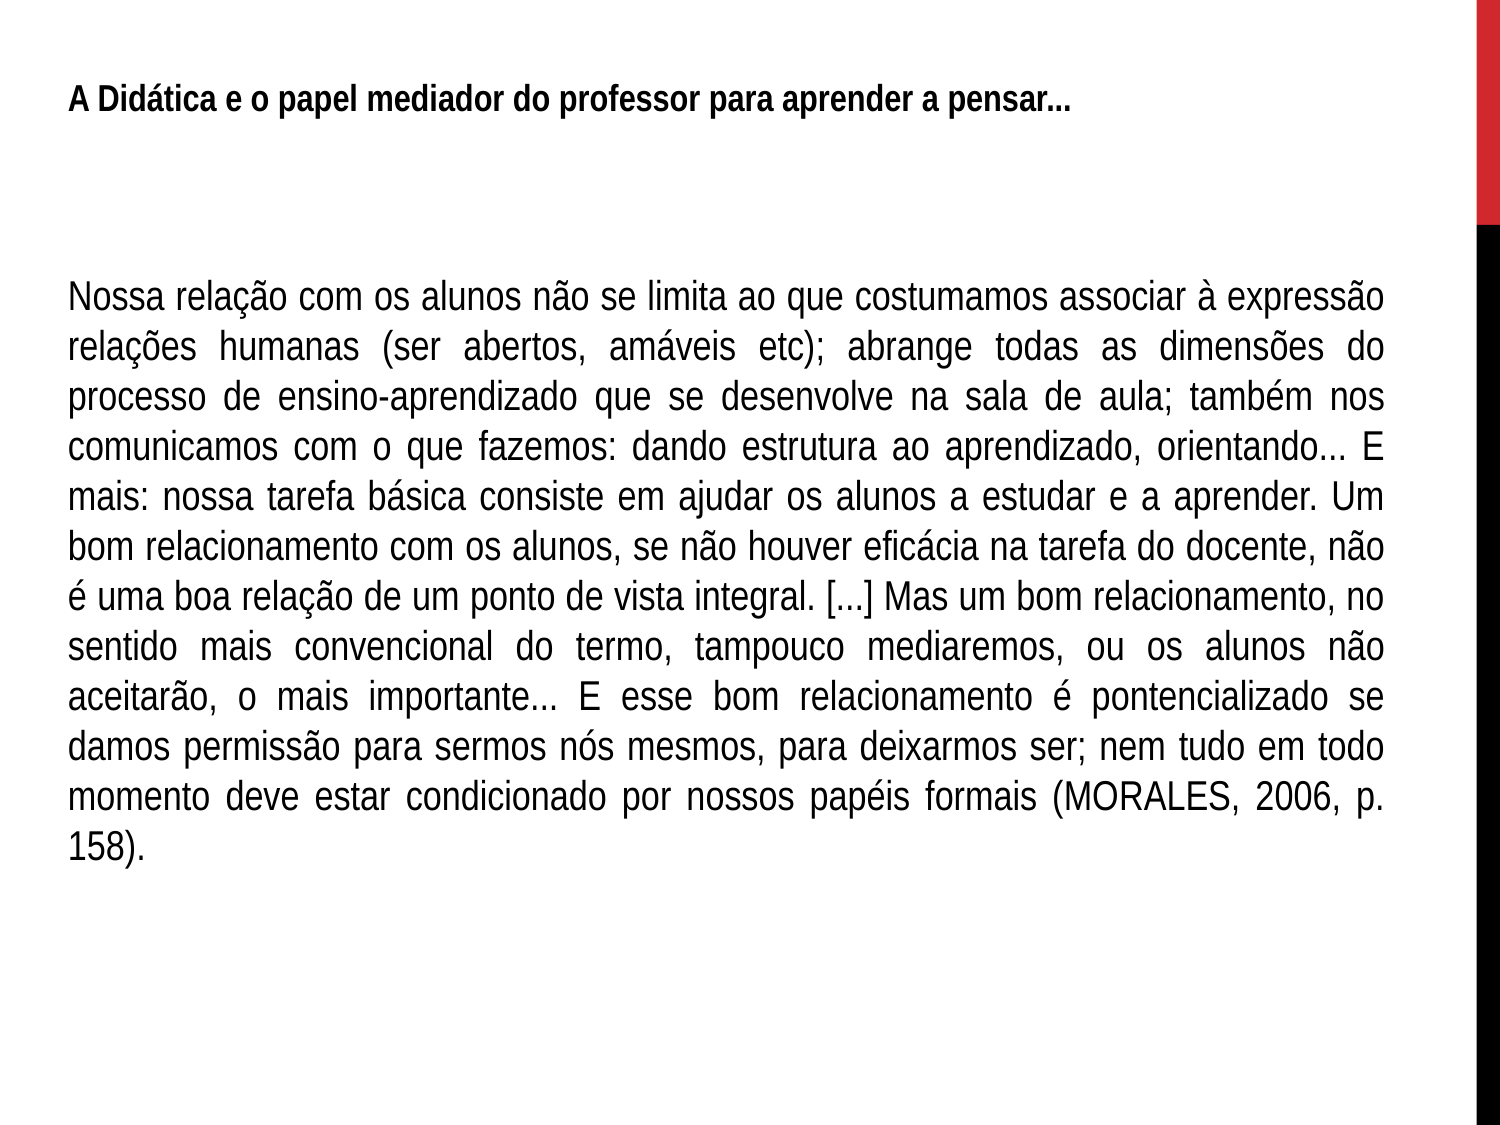

A Didática e o papel mediador do professor para aprender a pensar...
Nossa relação com os alunos não se limita ao que costumamos associar à expressão relações humanas (ser abertos, amáveis etc); abrange todas as dimensões do processo de ensino-aprendizado que se desenvolve na sala de aula; também nos comunicamos com o que fazemos: dando estrutura ao aprendizado, orientando... E mais: nossa tarefa básica consiste em ajudar os alunos a estudar e a aprender. Um bom relacionamento com os alunos, se não houver eficácia na tarefa do docente, não é uma boa relação de um ponto de vista integral. [...] Mas um bom relacionamento, no sentido mais convencional do termo, tampouco mediaremos, ou os alunos não aceitarão, o mais importante... E esse bom relacionamento é pontencializado se damos permissão para sermos nós mesmos, para deixarmos ser; nem tudo em todo momento deve estar condicionado por nossos papéis formais (MORALES, 2006, p. 158).